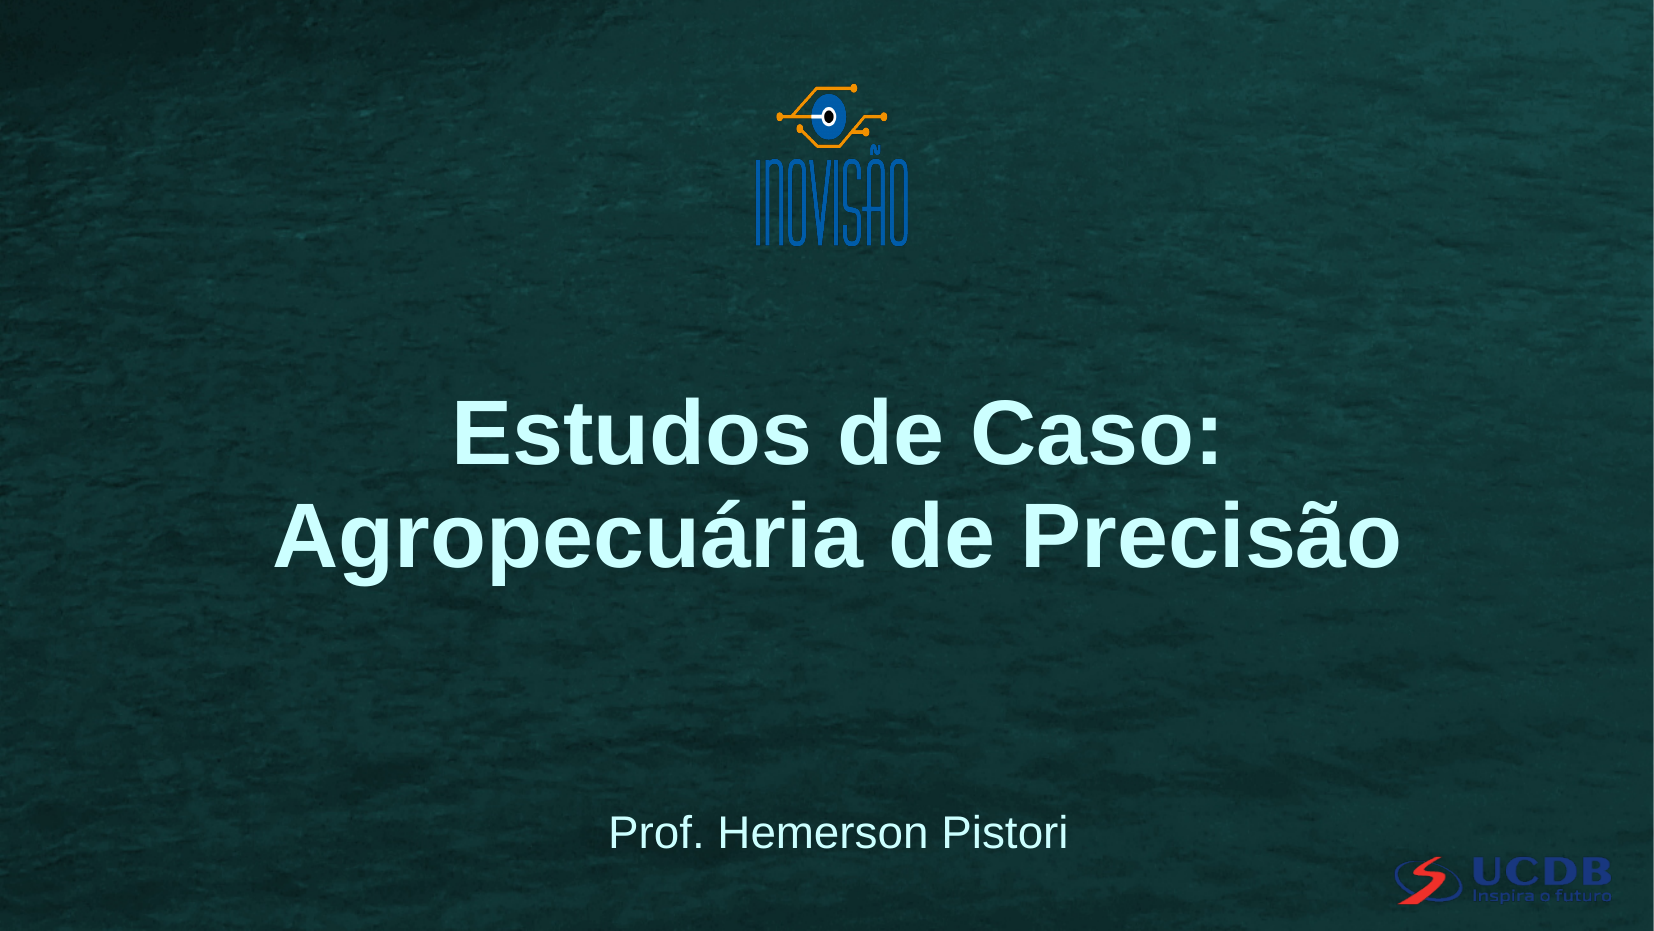

Estudos de Caso:
Agropecuária de Precisão
Prof. Hemerson Pistori